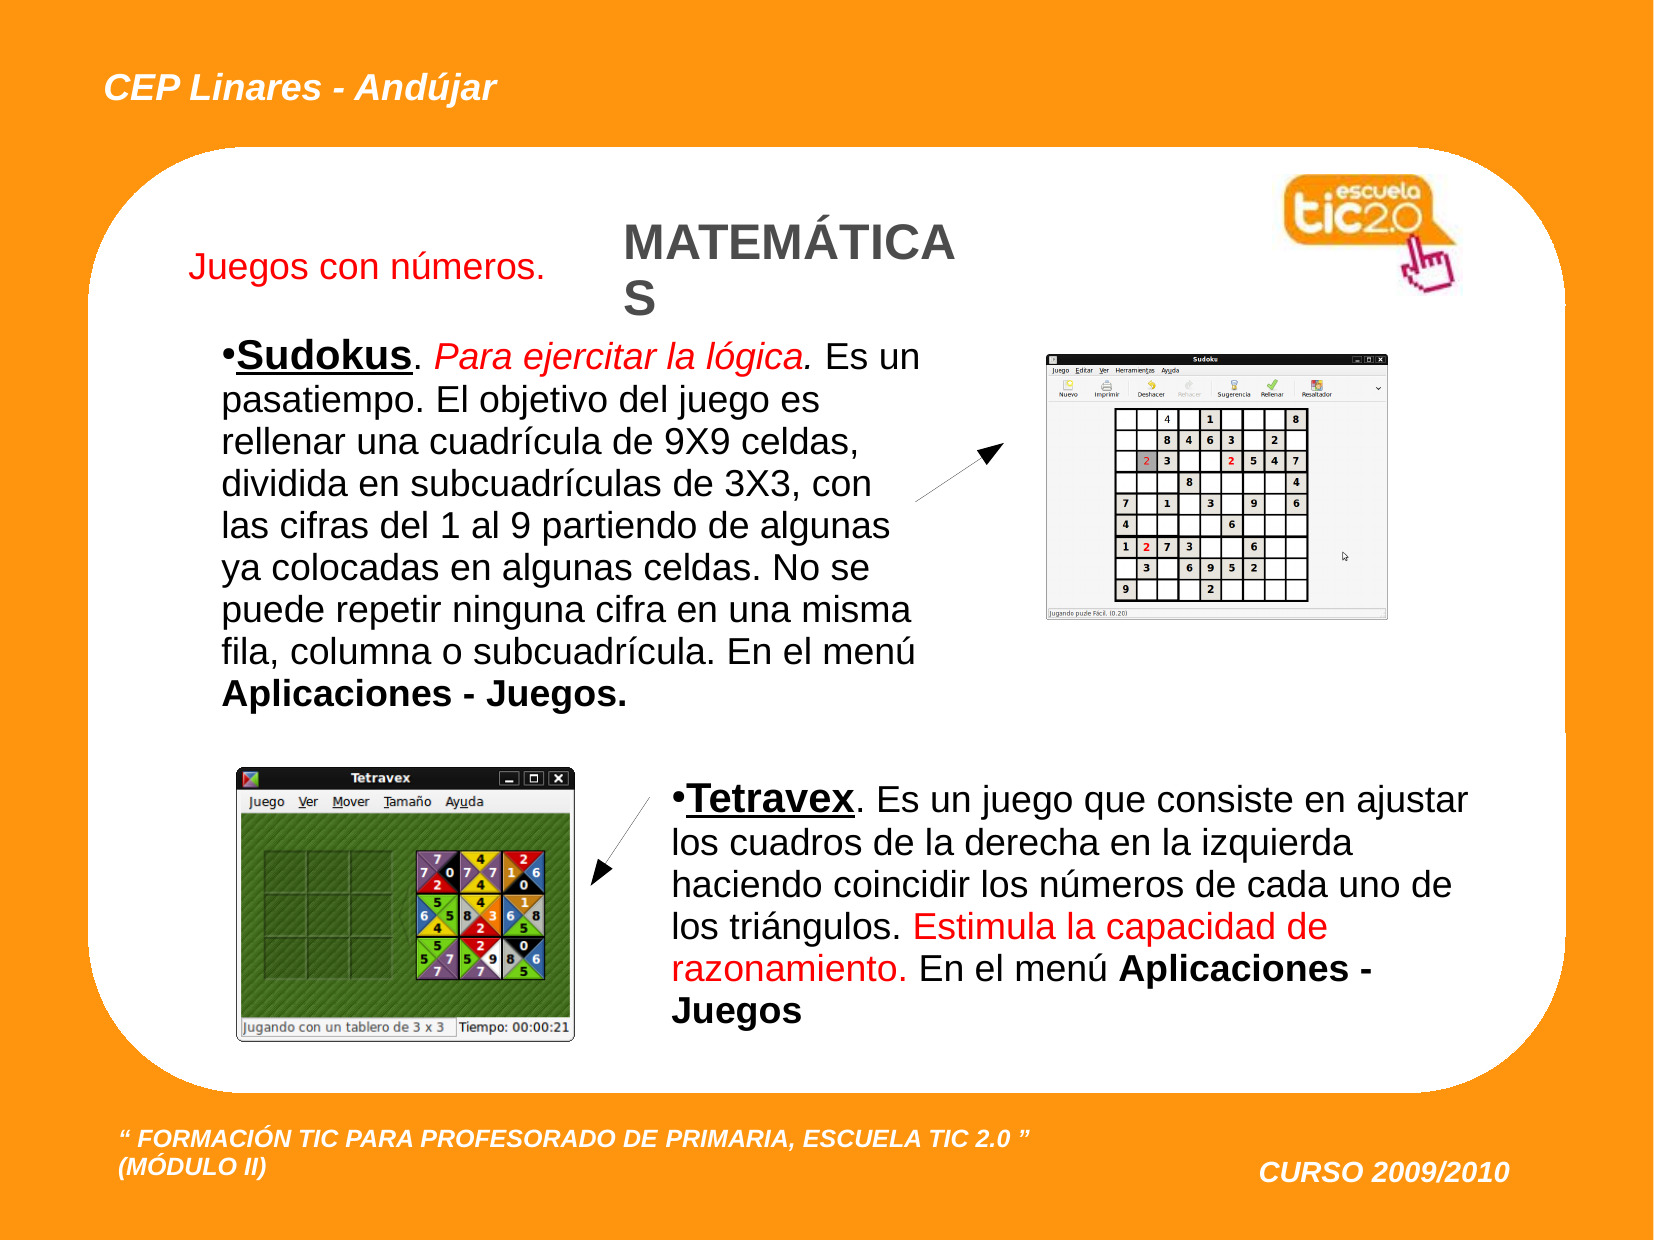

MATEMÁTICAS
Juegos con números.
Sudokus. Para ejercitar la lógica. Es un pasatiempo. El objetivo del juego es rellenar una cuadrícula de 9X9 celdas, dividida en subcuadrículas de 3X3, con las cifras del 1 al 9 partiendo de algunas ya colocadas en algunas celdas. No se puede repetir ninguna cifra en una misma fila, columna o subcuadrícula. En el menú Aplicaciones - Juegos.
Tetravex. Es un juego que consiste en ajustar los cuadros de la derecha en la izquierda haciendo coincidir los números de cada uno de los triángulos. Estimula la capacidad de razonamiento. En el menú Aplicaciones - Juegos